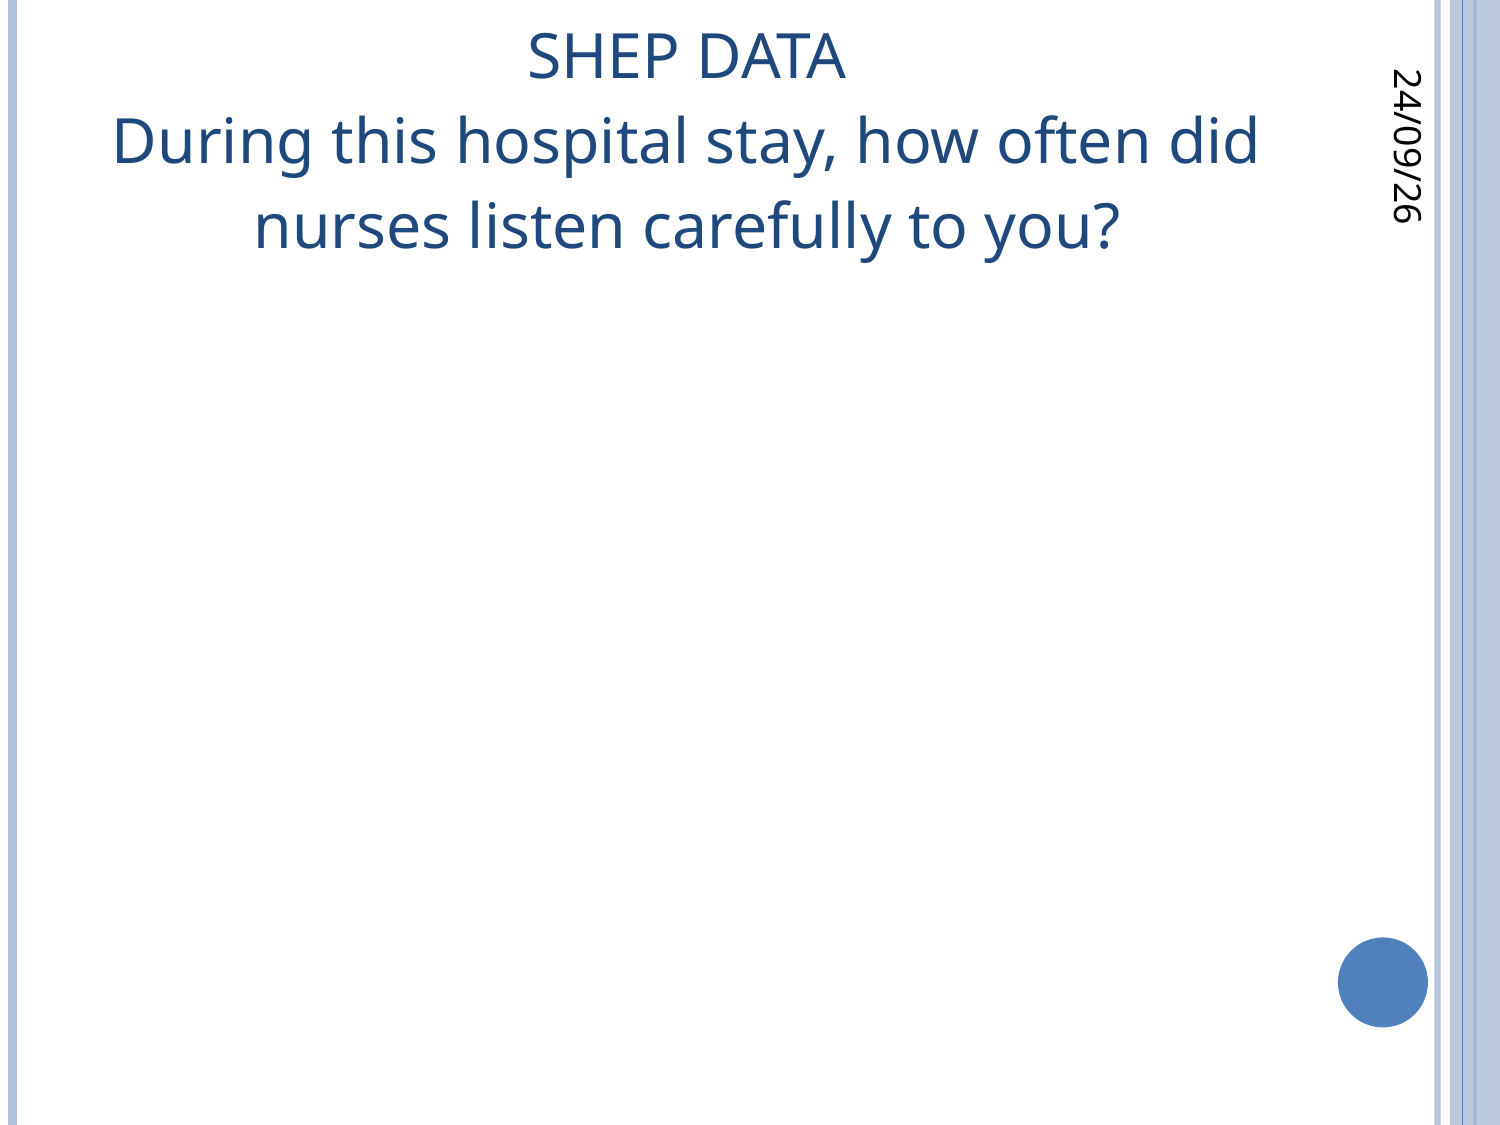

# SHEP DATA During this hospital stay, how often did nurses listen carefully to you?